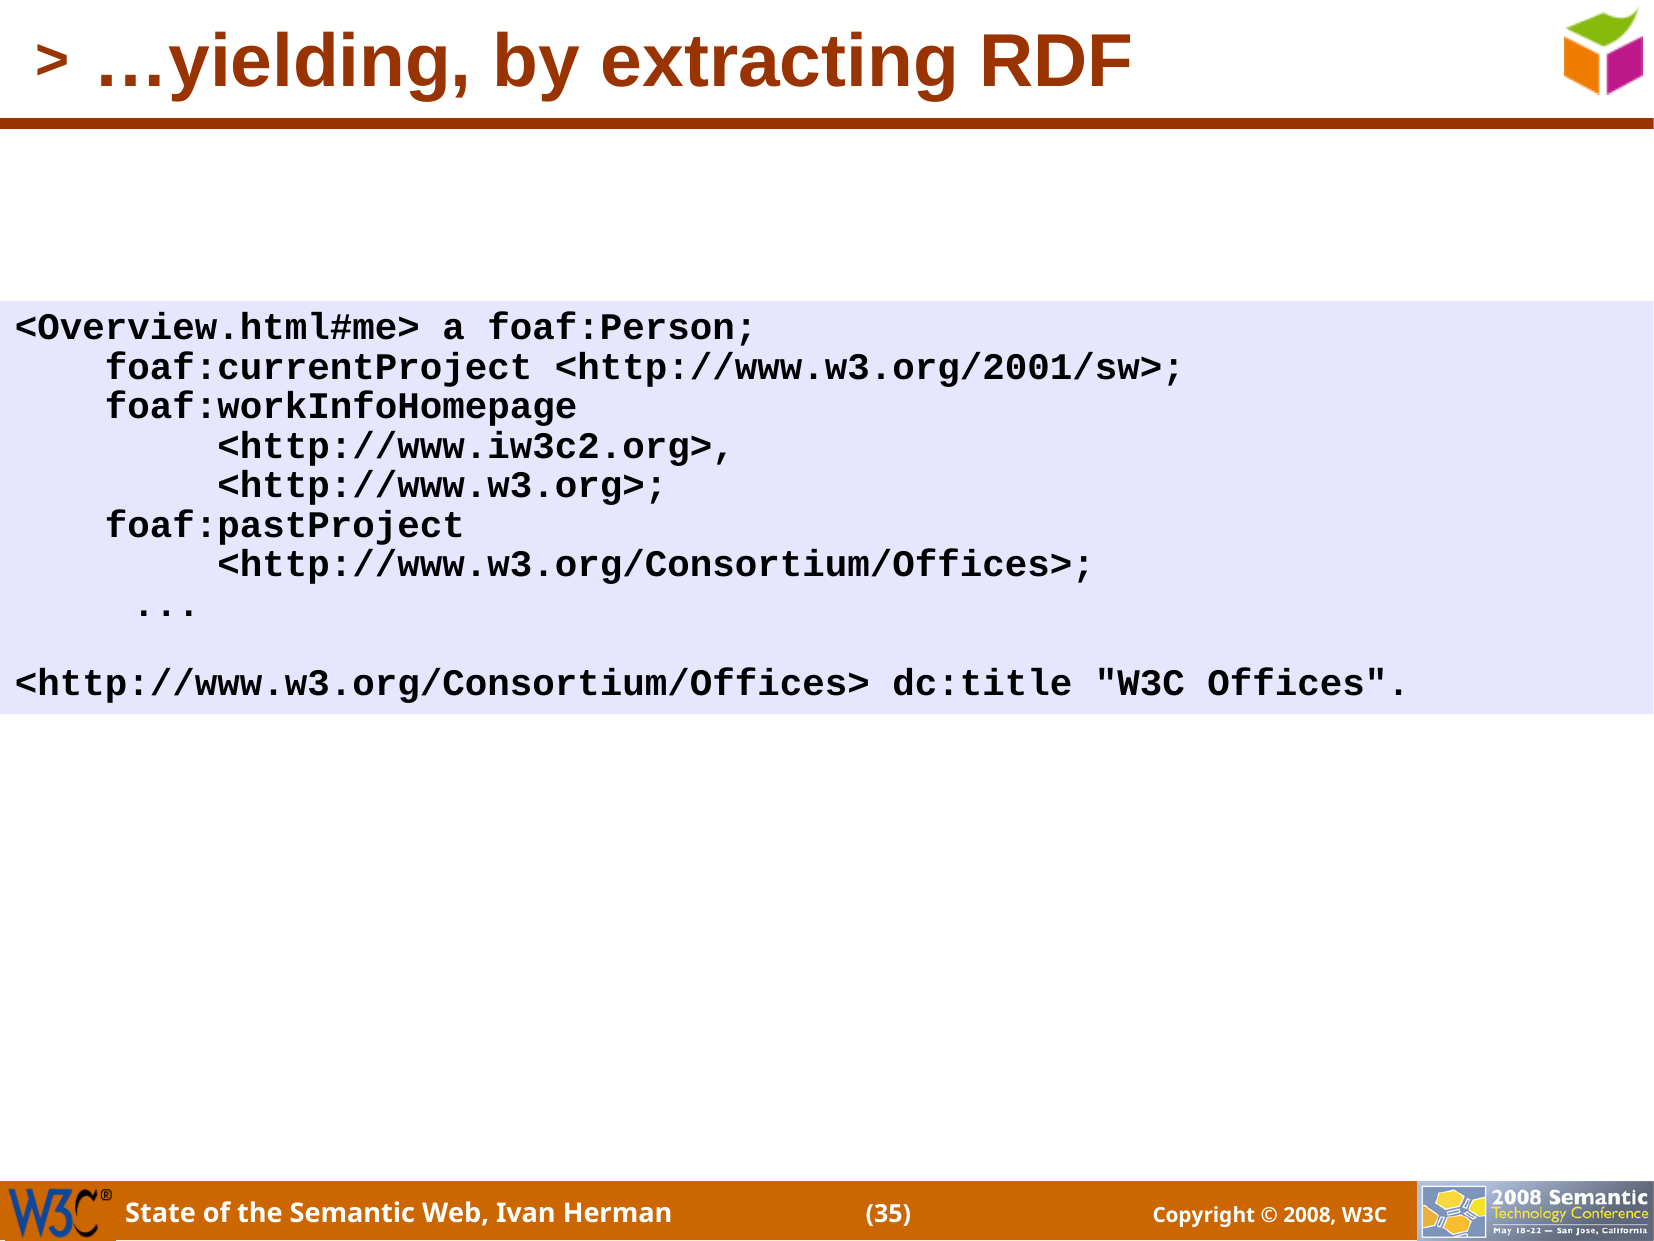

# …yielding, by extracting RDF
<Overview.html#me> a foaf:Person;
 foaf:currentProject <http://www.w3.org/2001/sw>;
 foaf:workInfoHomepage
 <http://www.iw3c2.org>,
 <http://www.w3.org>;
 foaf:pastProject
 <http://www.w3.org/Consortium/Offices>;
	...
<http://www.w3.org/Consortium/Offices> dc:title "W3C Offices".